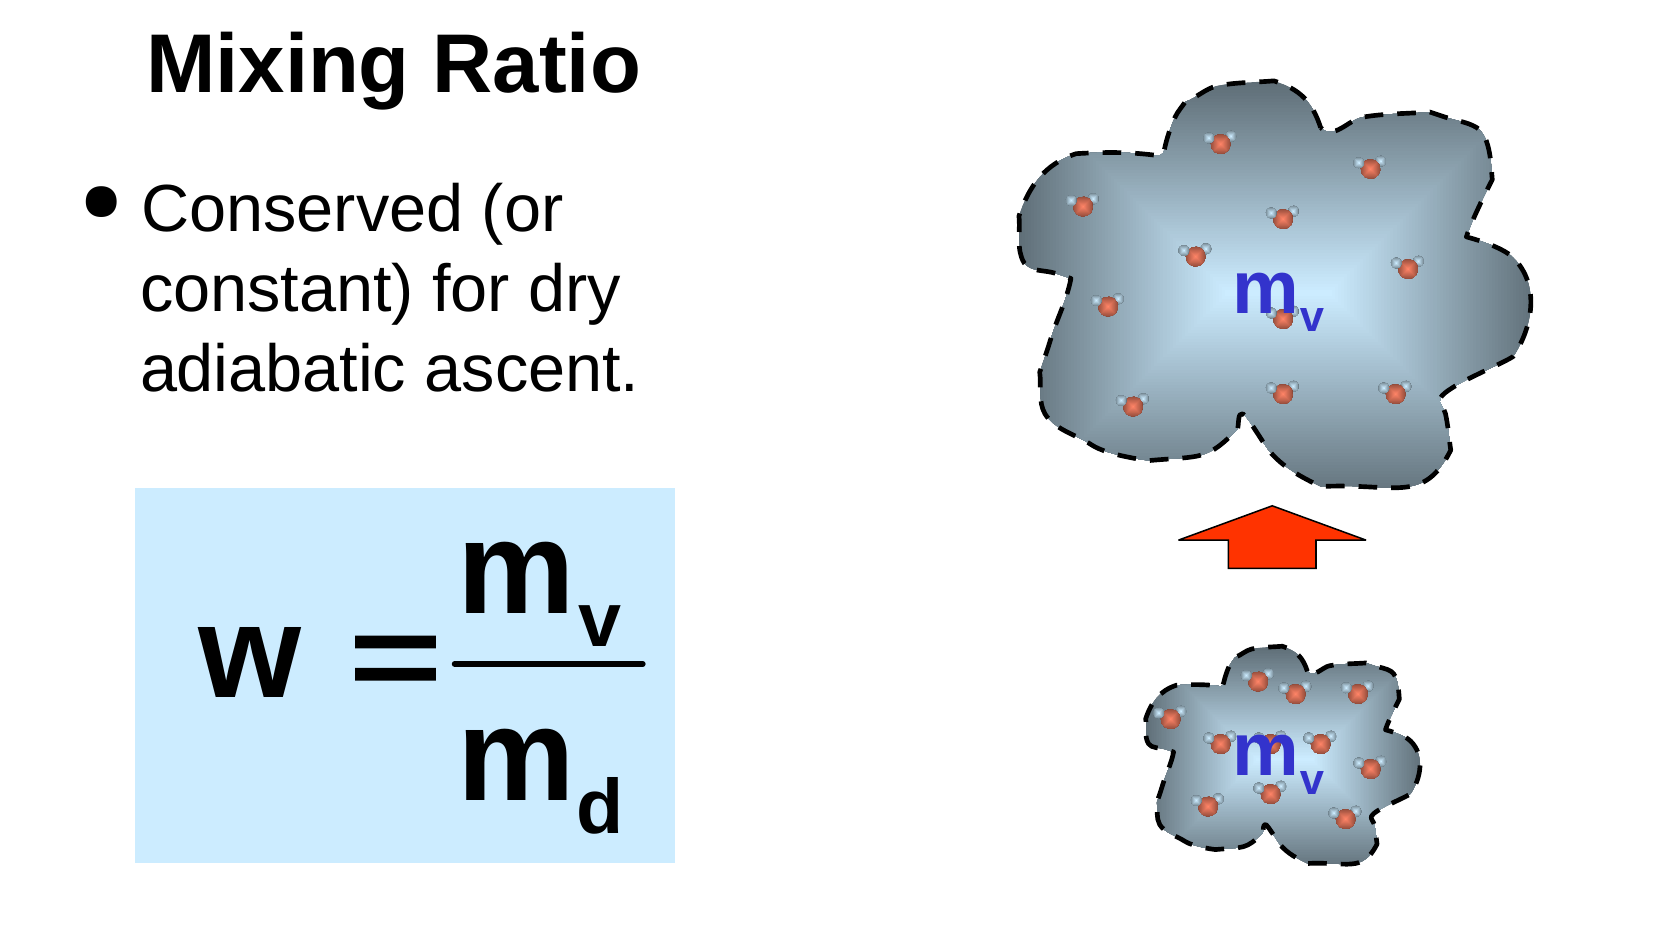

# Mixing Ratio
 Conserved (or constant) for dry adiabatic ascent.
mv
mv